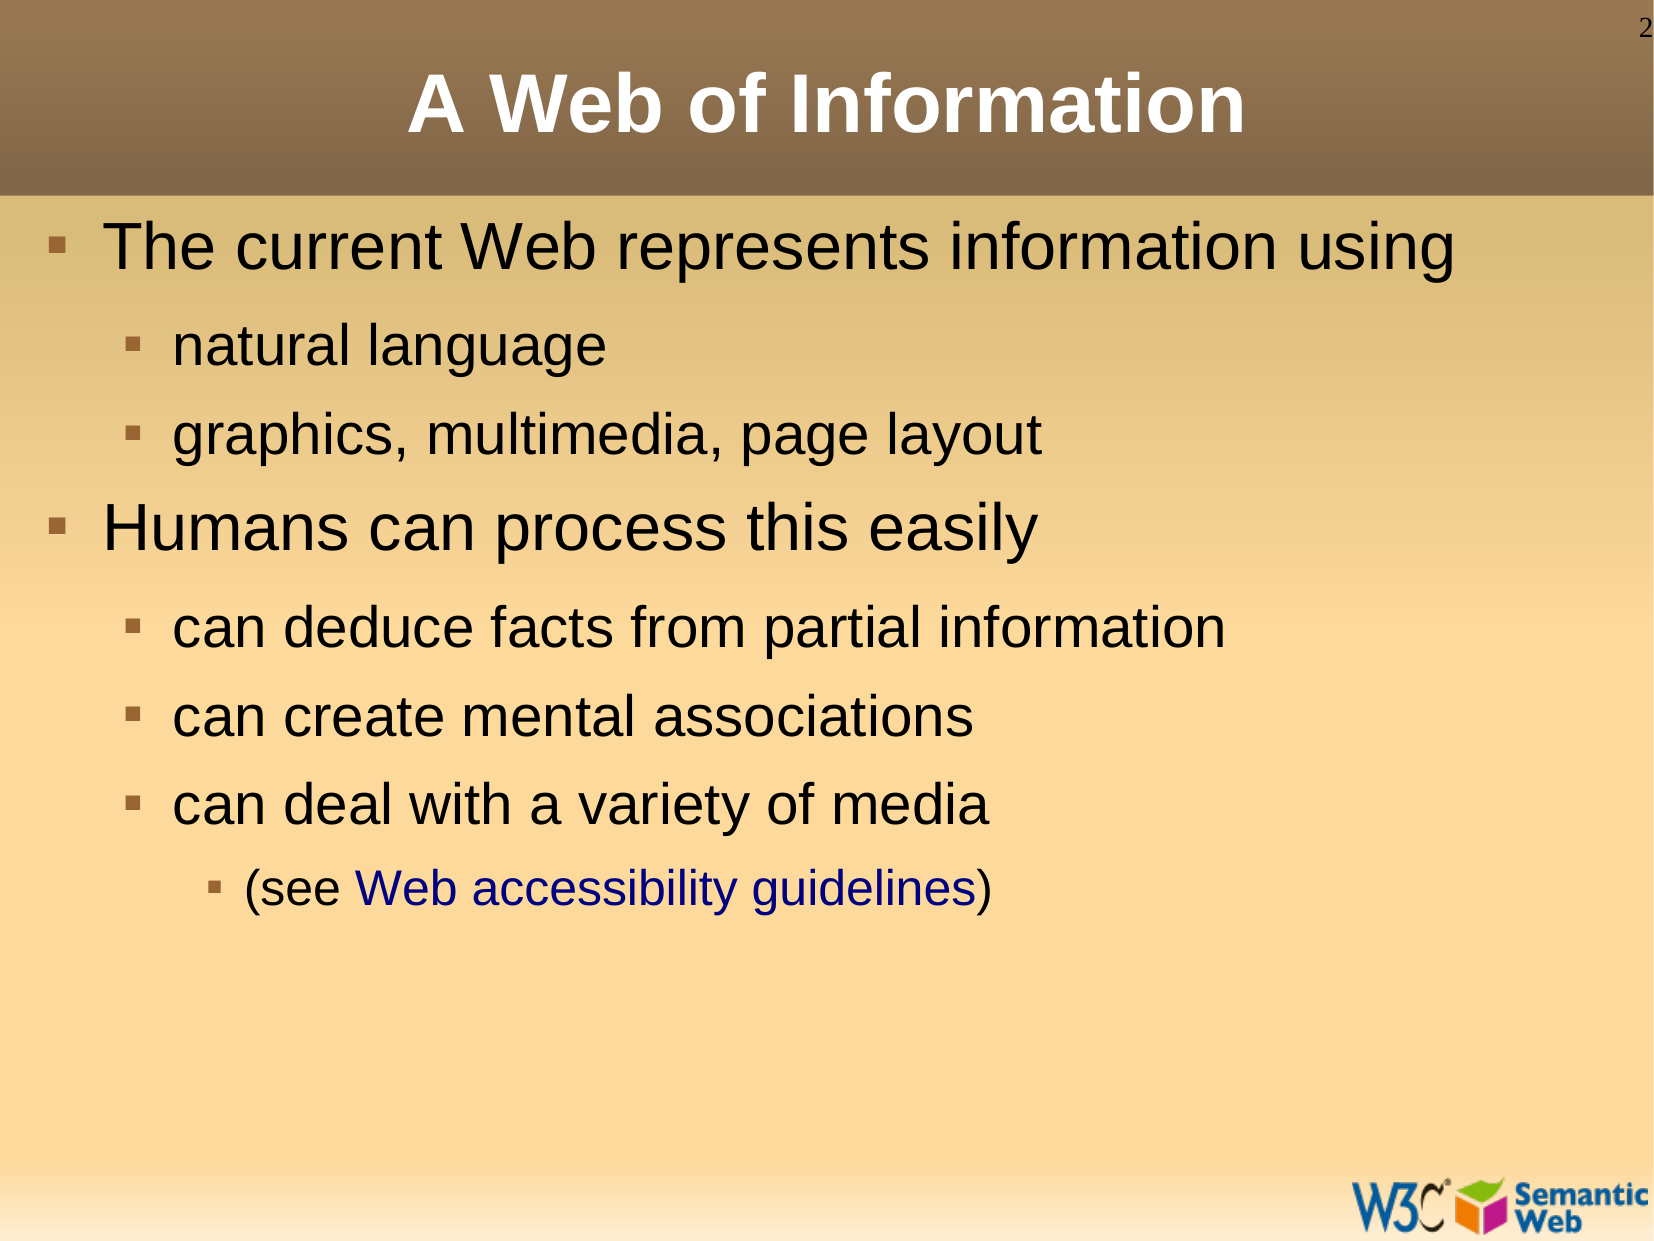

# A Web of Information
2
The current Web represents information using
natural language
graphics, multimedia, page layout
Humans can process this easily
can deduce facts from partial information
can create mental associations
can deal with a variety of media
(see Web accessibility guidelines)